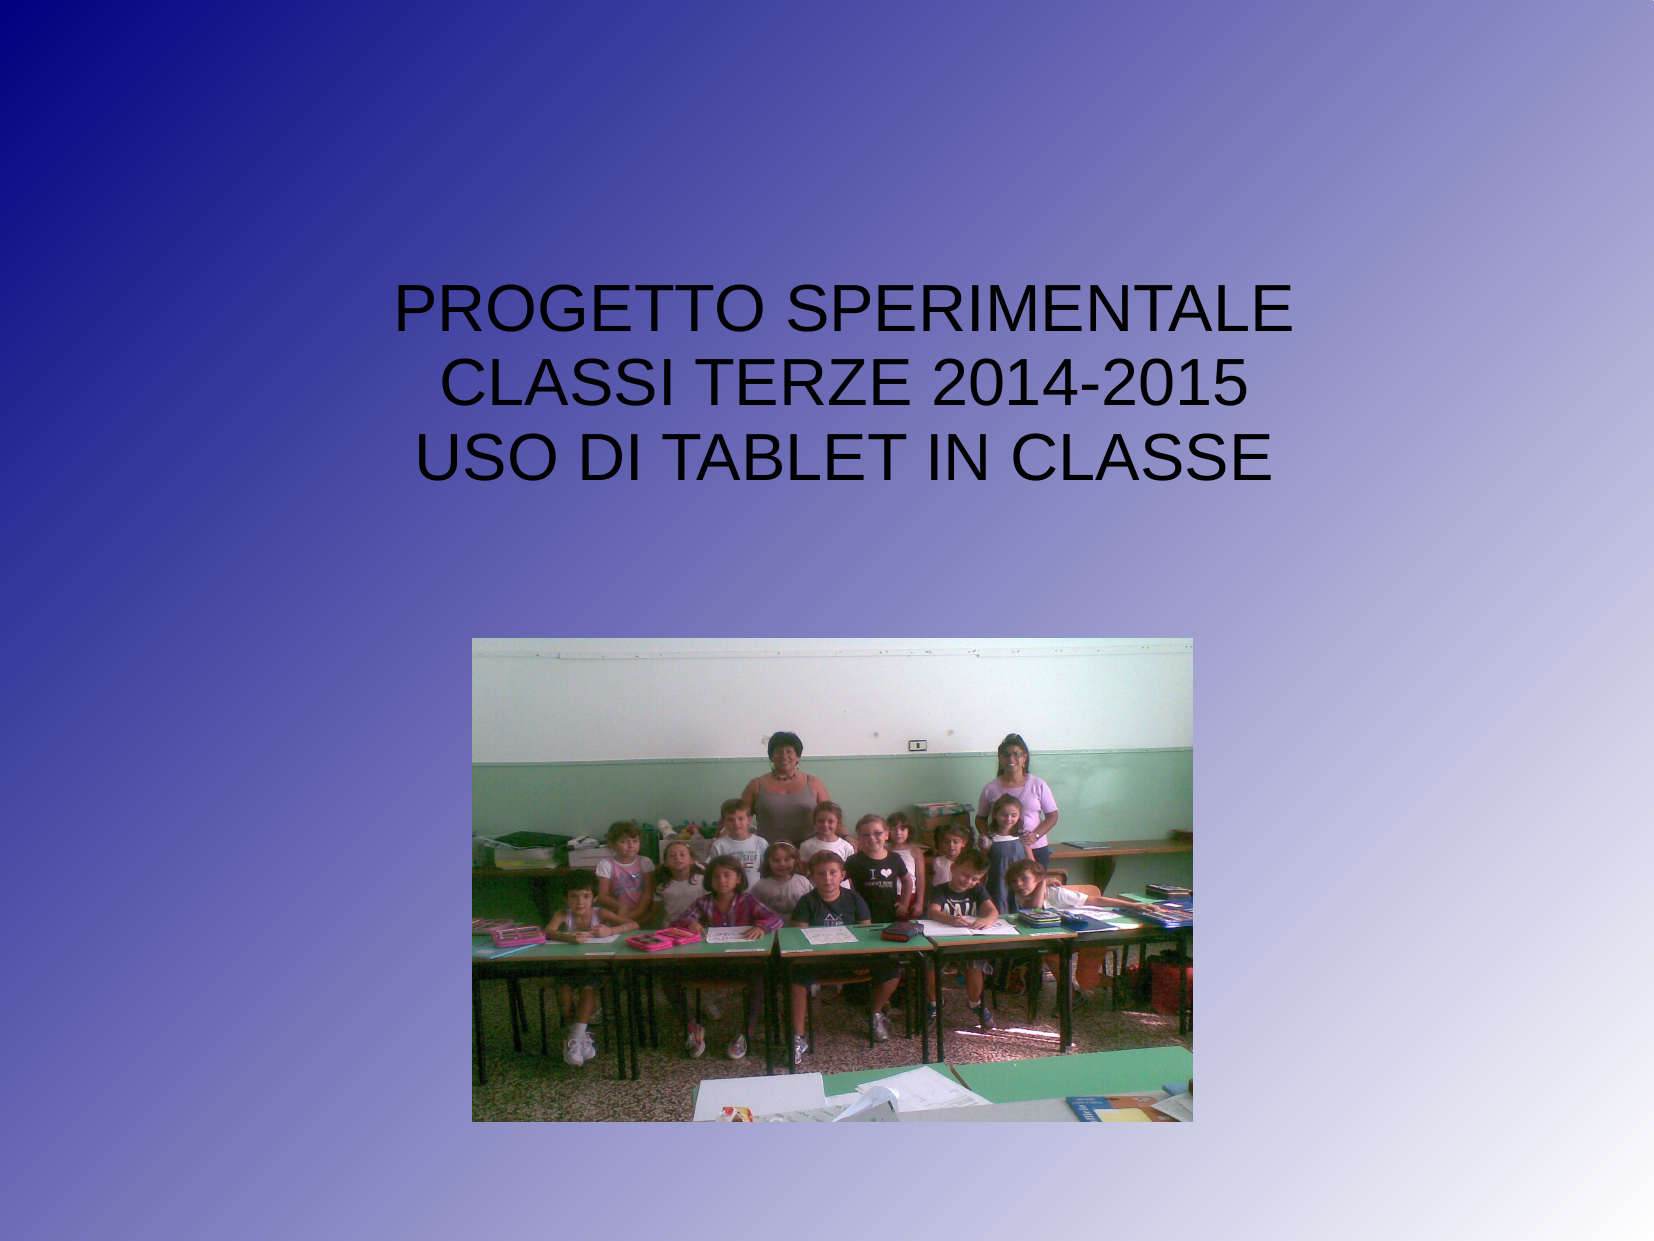

# PROGETTO SPERIMENTALE
CLASSI TERZE 2014-2015
USO DI TABLET IN CLASSE